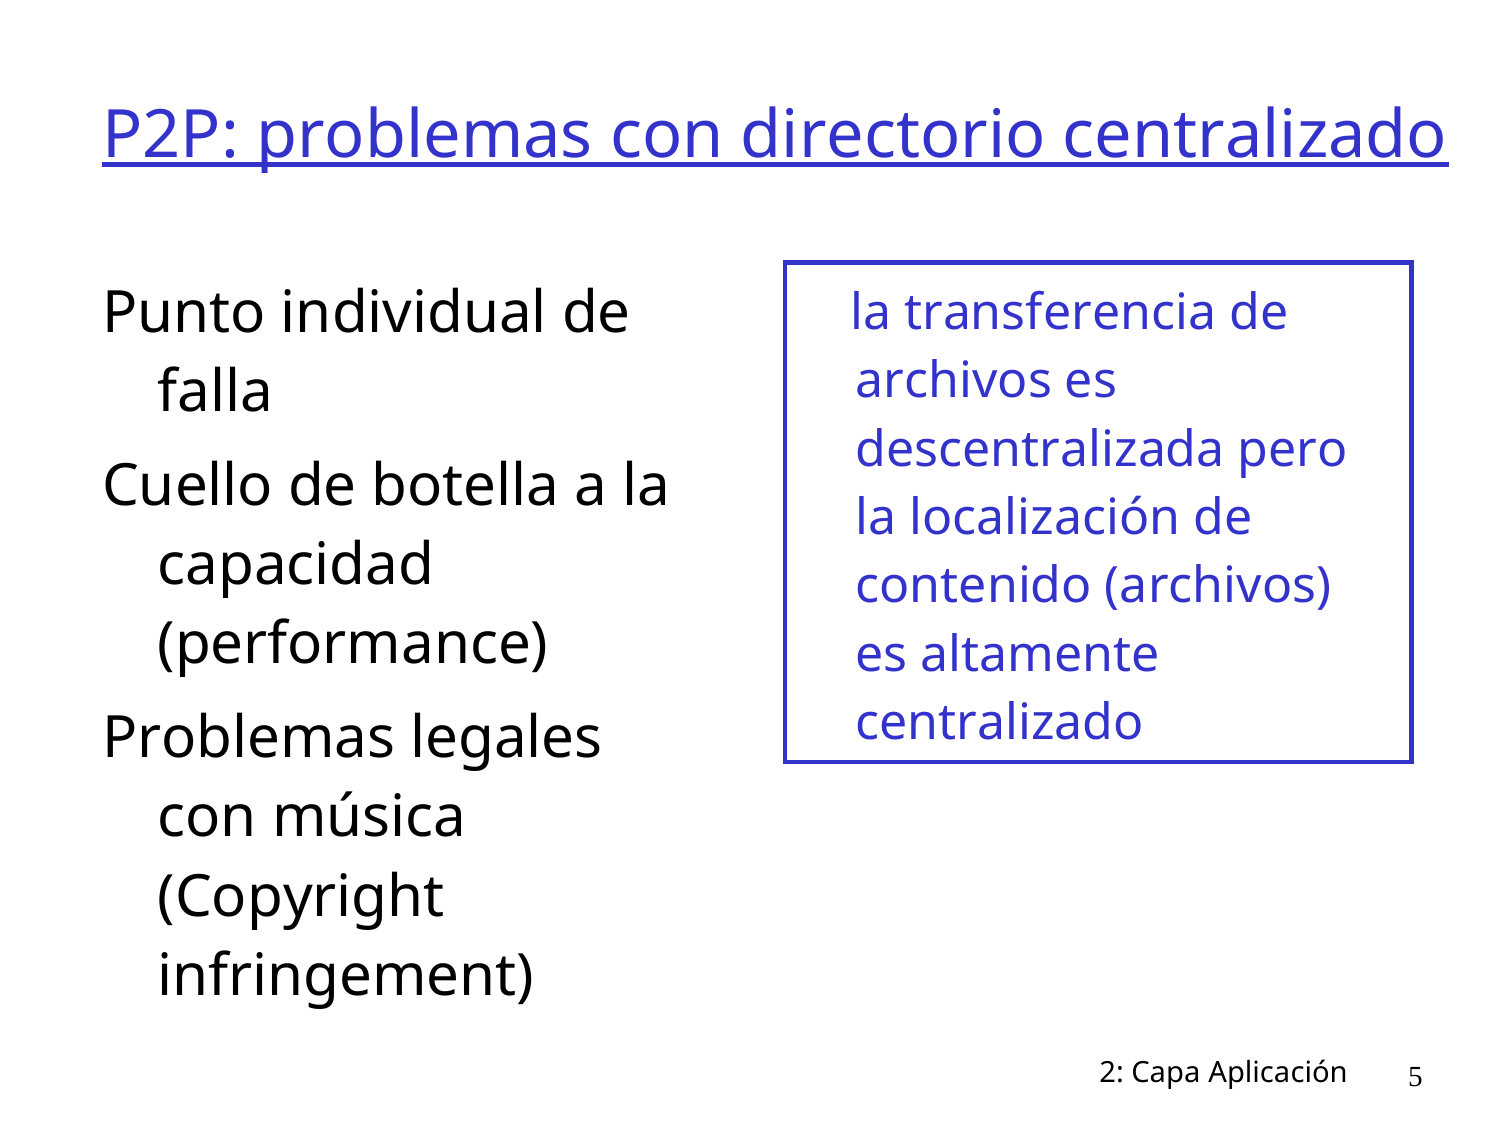

# P2P: problemas con directorio centralizado
Punto individual de falla
Cuello de botella a la capacidad (performance)‏
Problemas legales con música (Copyright infringement)‏
 la transferencia de archivos es descentralizada pero la localización de contenido (archivos) es altamente centralizado